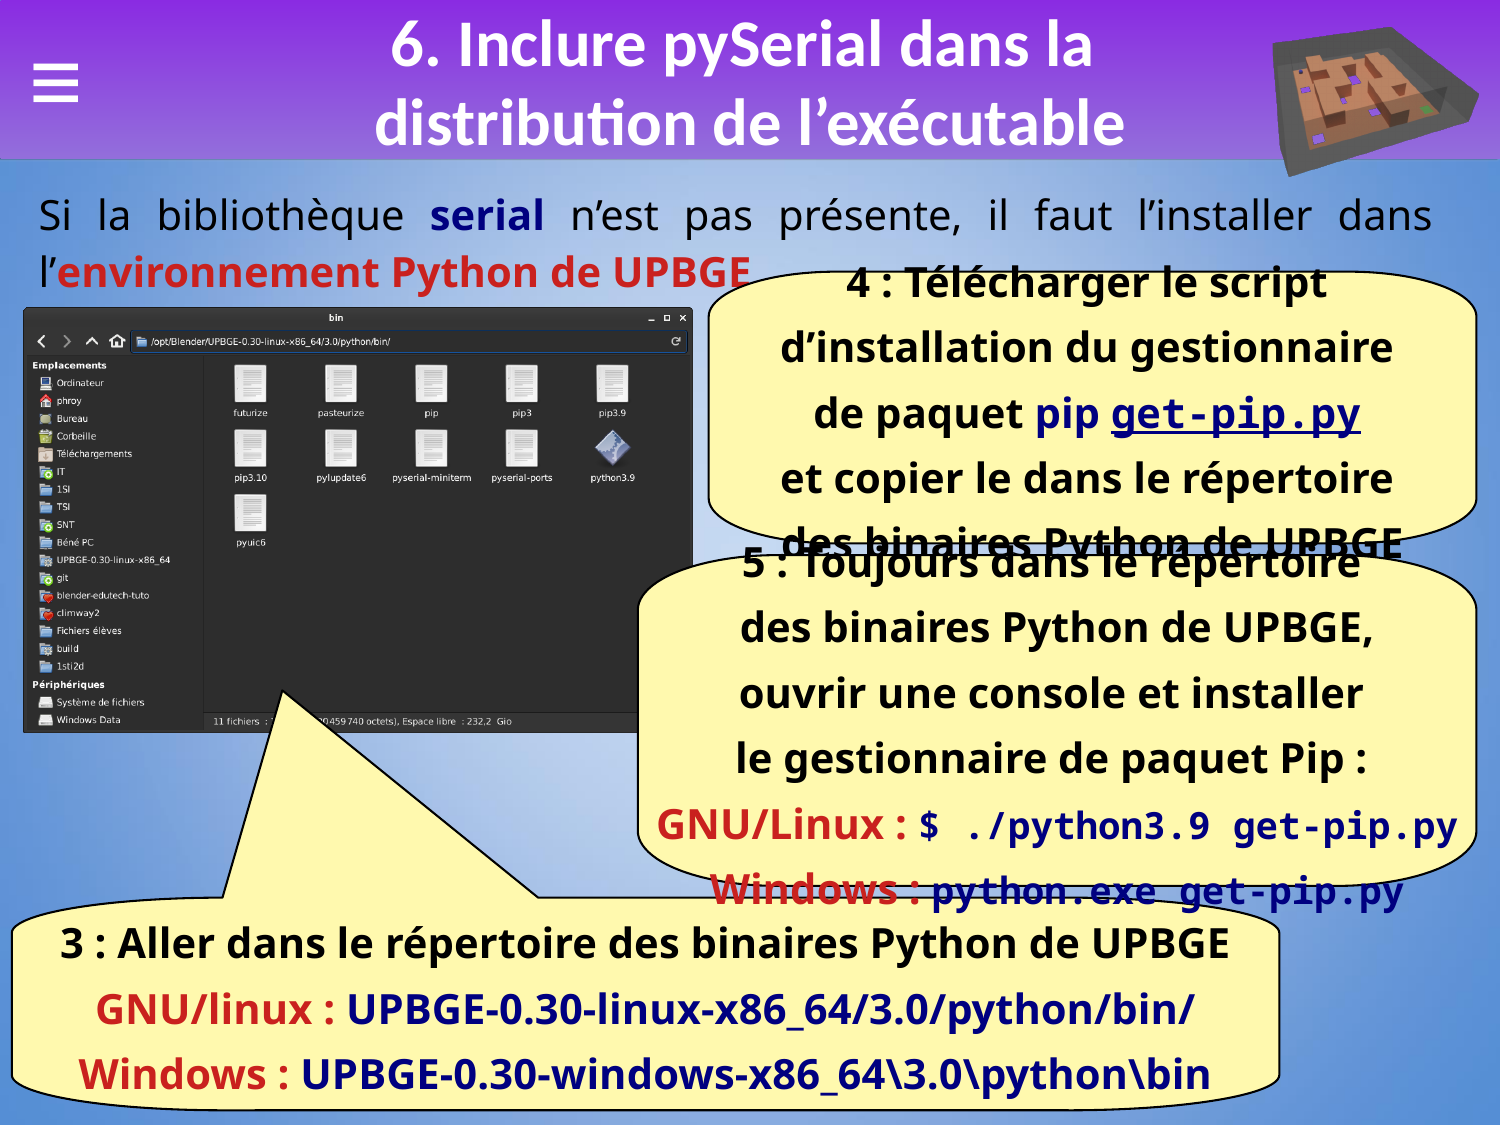

6. Inclure pySerial dans la
distribution de l’exécutable
≡
Si la bibliothèque serial n’est pas présente, il faut l’installer dans l’environnement Python de UPBGE.
4 : Télécharger le script
d’installation du gestionnaire
de paquet pip get-pip.py
et copier le dans le répertoire
des binaires Python de UPBGE
5 : Toujours dans le répertoire
des binaires Python de UPBGE,
ouvrir une console et installer
le gestionnaire de paquet Pip :
GNU/Linux : $ ./python3.9 get-pip.py
Windows : python.exe get-pip.py
3 : Aller dans le répertoire des binaires Python de UPBGE
GNU/linux : UPBGE-0.30-linux-x86_64/3.0/python/bin/
Windows : UPBGE-0.30-windows-x86_64\3.0\python\bin